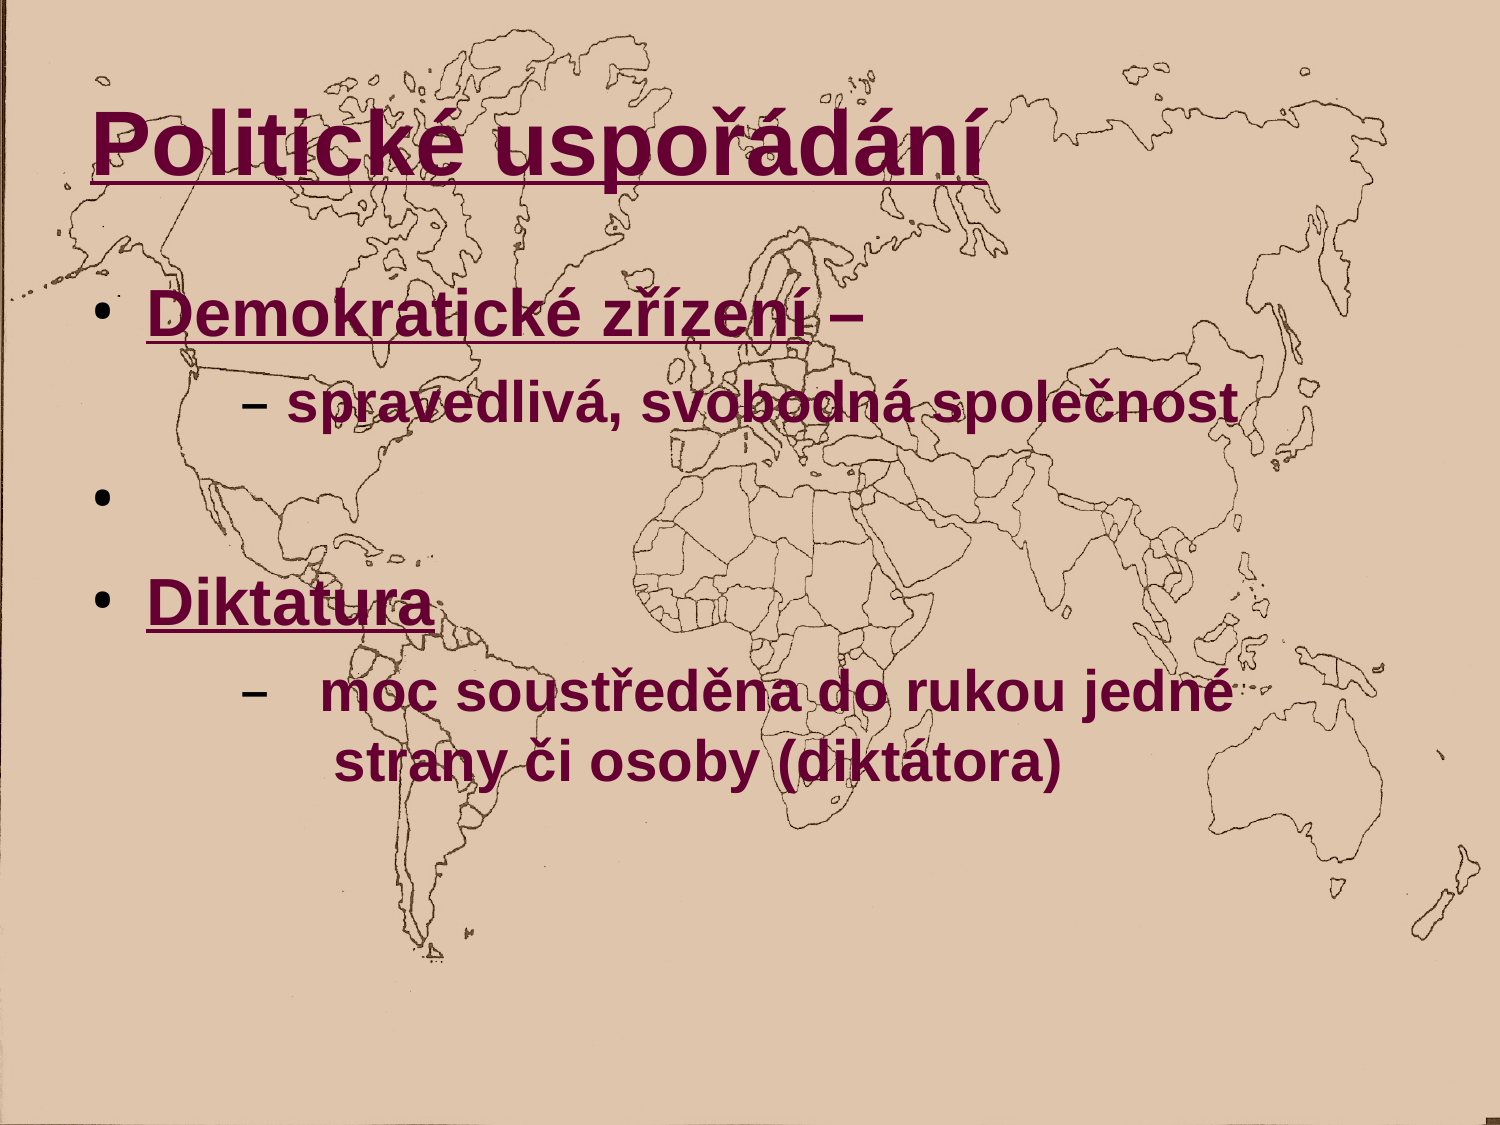

# Politické uspořádání
Demokratické zřízení –
spravedlivá, svobodná společnost
Diktatura
 moc soustředěna do rukou jedné strany či osoby (diktátora)